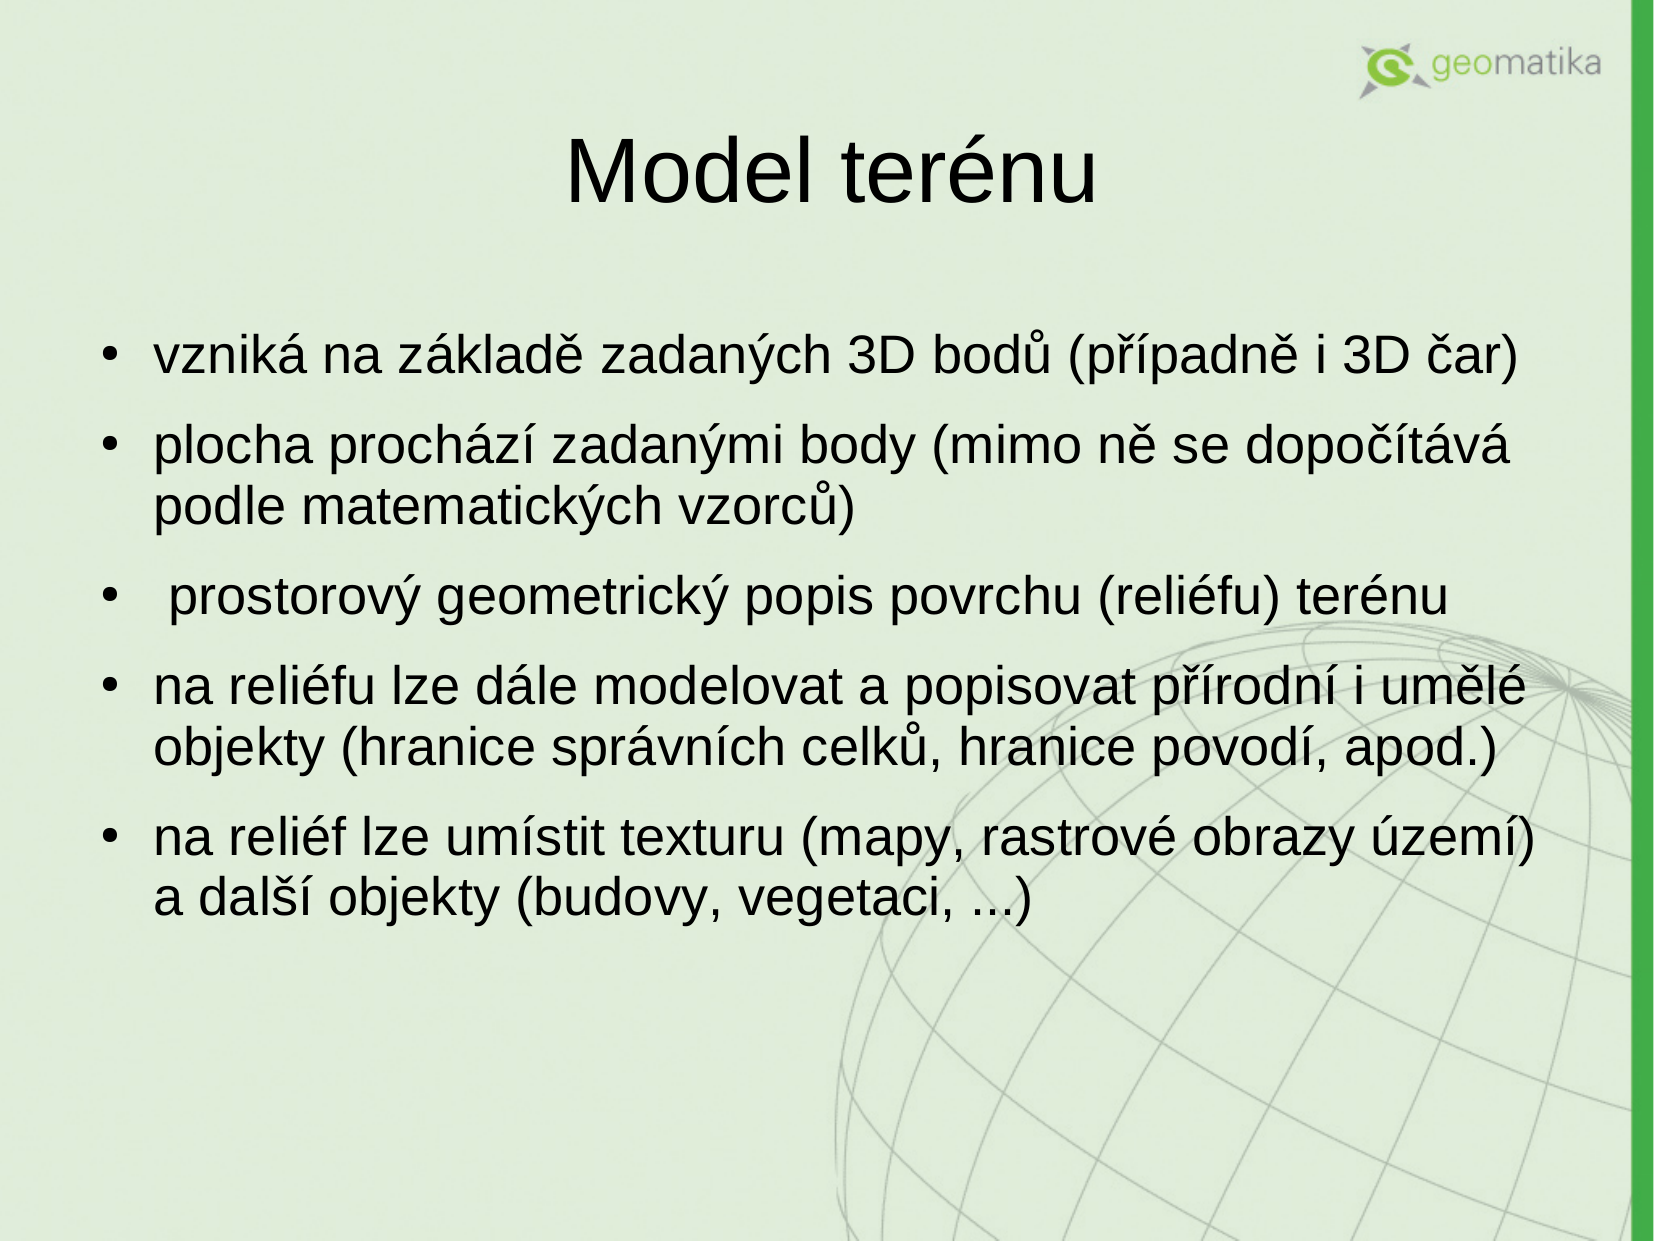

# Model terénu
vzniká na základě zadaných 3D bodů (případně i 3D čar)
plocha prochází zadanými body (mimo ně se dopočítává podle matematických vzorců)
 prostorový geometrický popis povrchu (reliéfu) terénu
na reliéfu lze dále modelovat a popisovat přírodní i umělé objekty (hranice správních celků, hranice povodí, apod.)
na reliéf lze umístit texturu (mapy, rastrové obrazy území) a další objekty (budovy, vegetaci, ...)